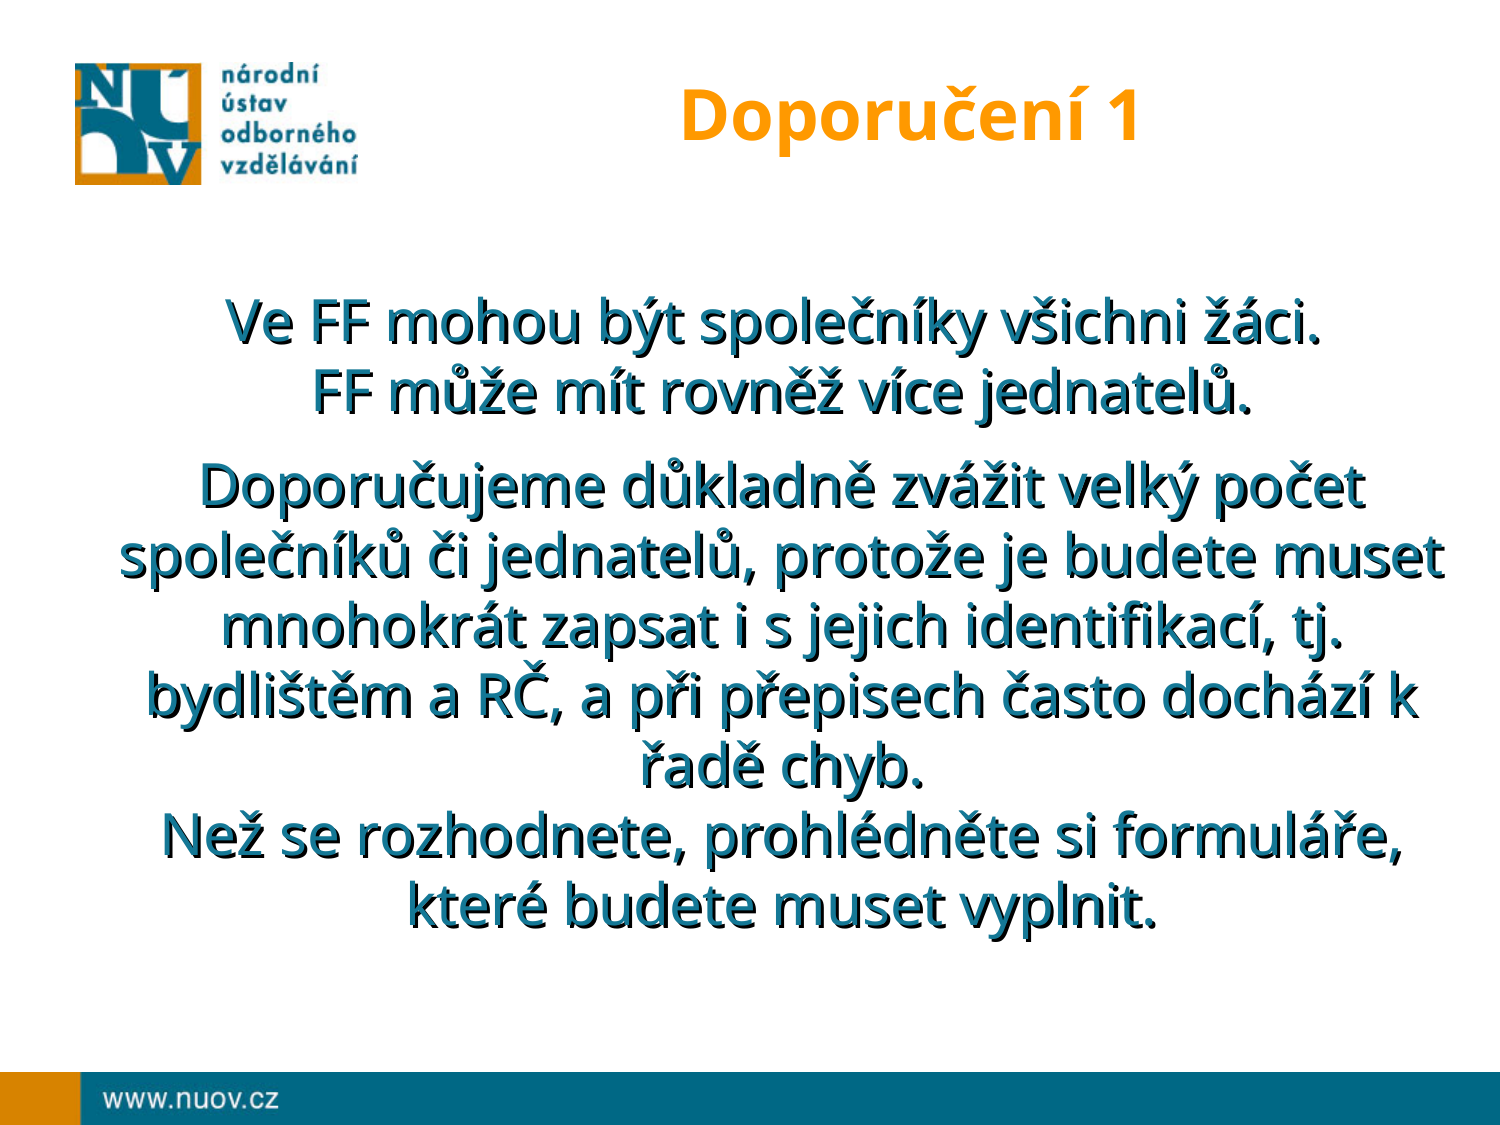

# Doporučení 1
Ve FF mohou být společníky všichni žáci.
FF může mít rovněž více jednatelů.
Doporučujeme důkladně zvážit velký počet společníků či jednatelů, protože je budete muset mnohokrát zapsat i s jejich identifikací, tj. bydlištěm a RČ, a při přepisech často dochází k řadě chyb.
Než se rozhodnete, prohlédněte si formuláře, které budete muset vyplnit.